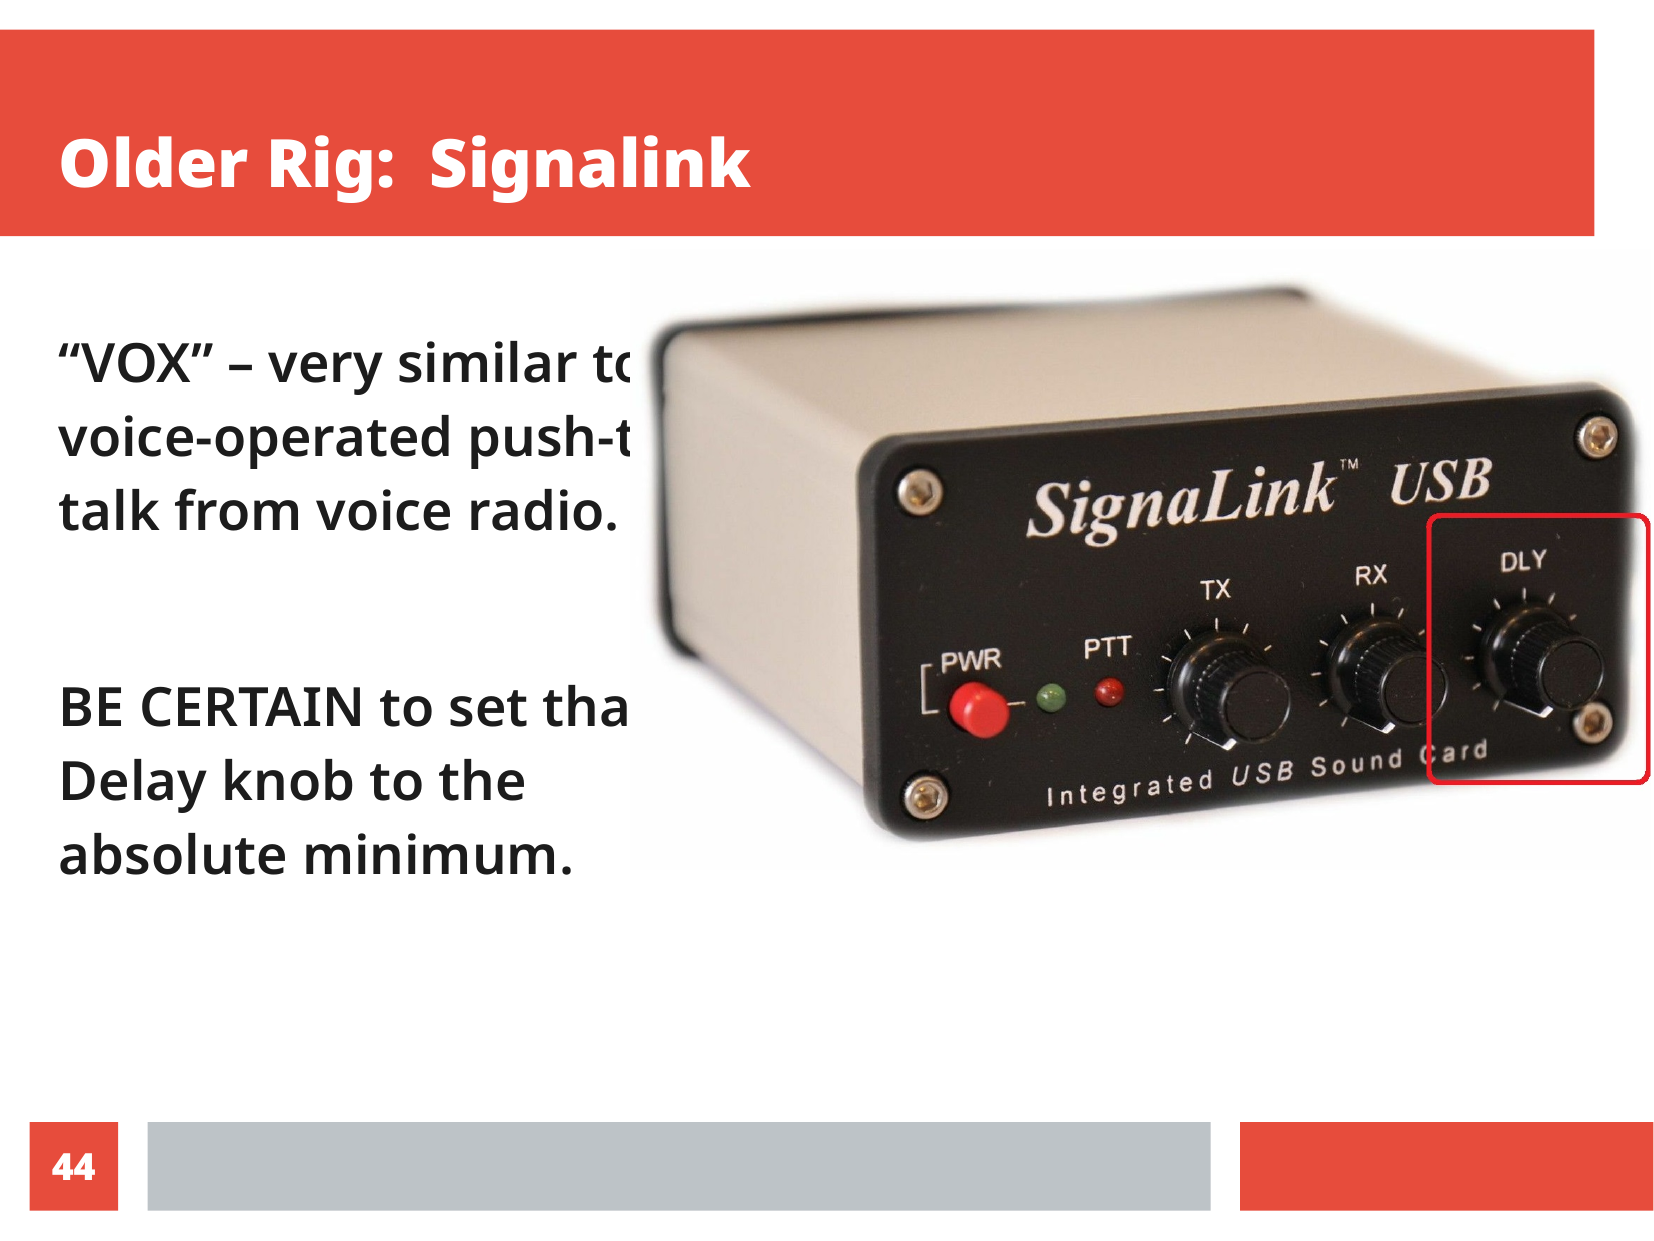

# Older Rig: Signalink
“VOX” – very similar to voice-operated push-to-talk from voice radio.
BE CERTAIN to set that Delay knob to the absolute minimum.
44